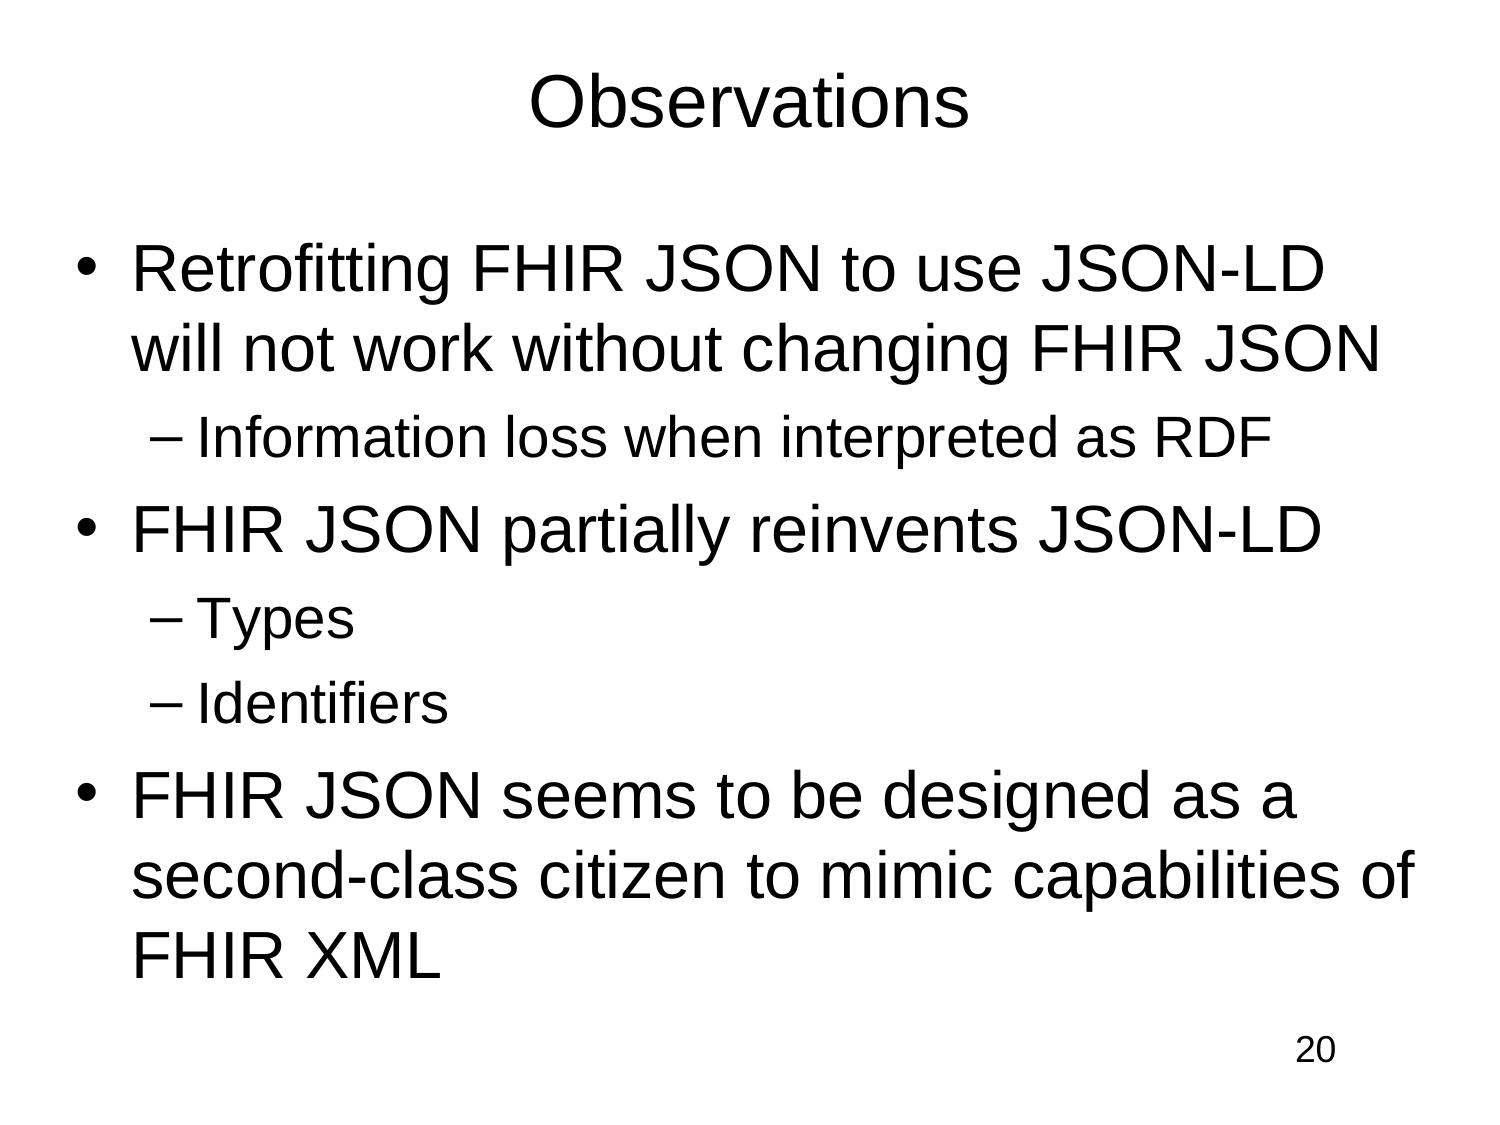

# Observations
Retrofitting FHIR JSON to use JSON-LD will not work without changing FHIR JSON
Information loss when interpreted as RDF
FHIR JSON partially reinvents JSON-LD
Types
Identifiers
FHIR JSON seems to be designed as a second-class citizen to mimic capabilities of FHIR XML
20